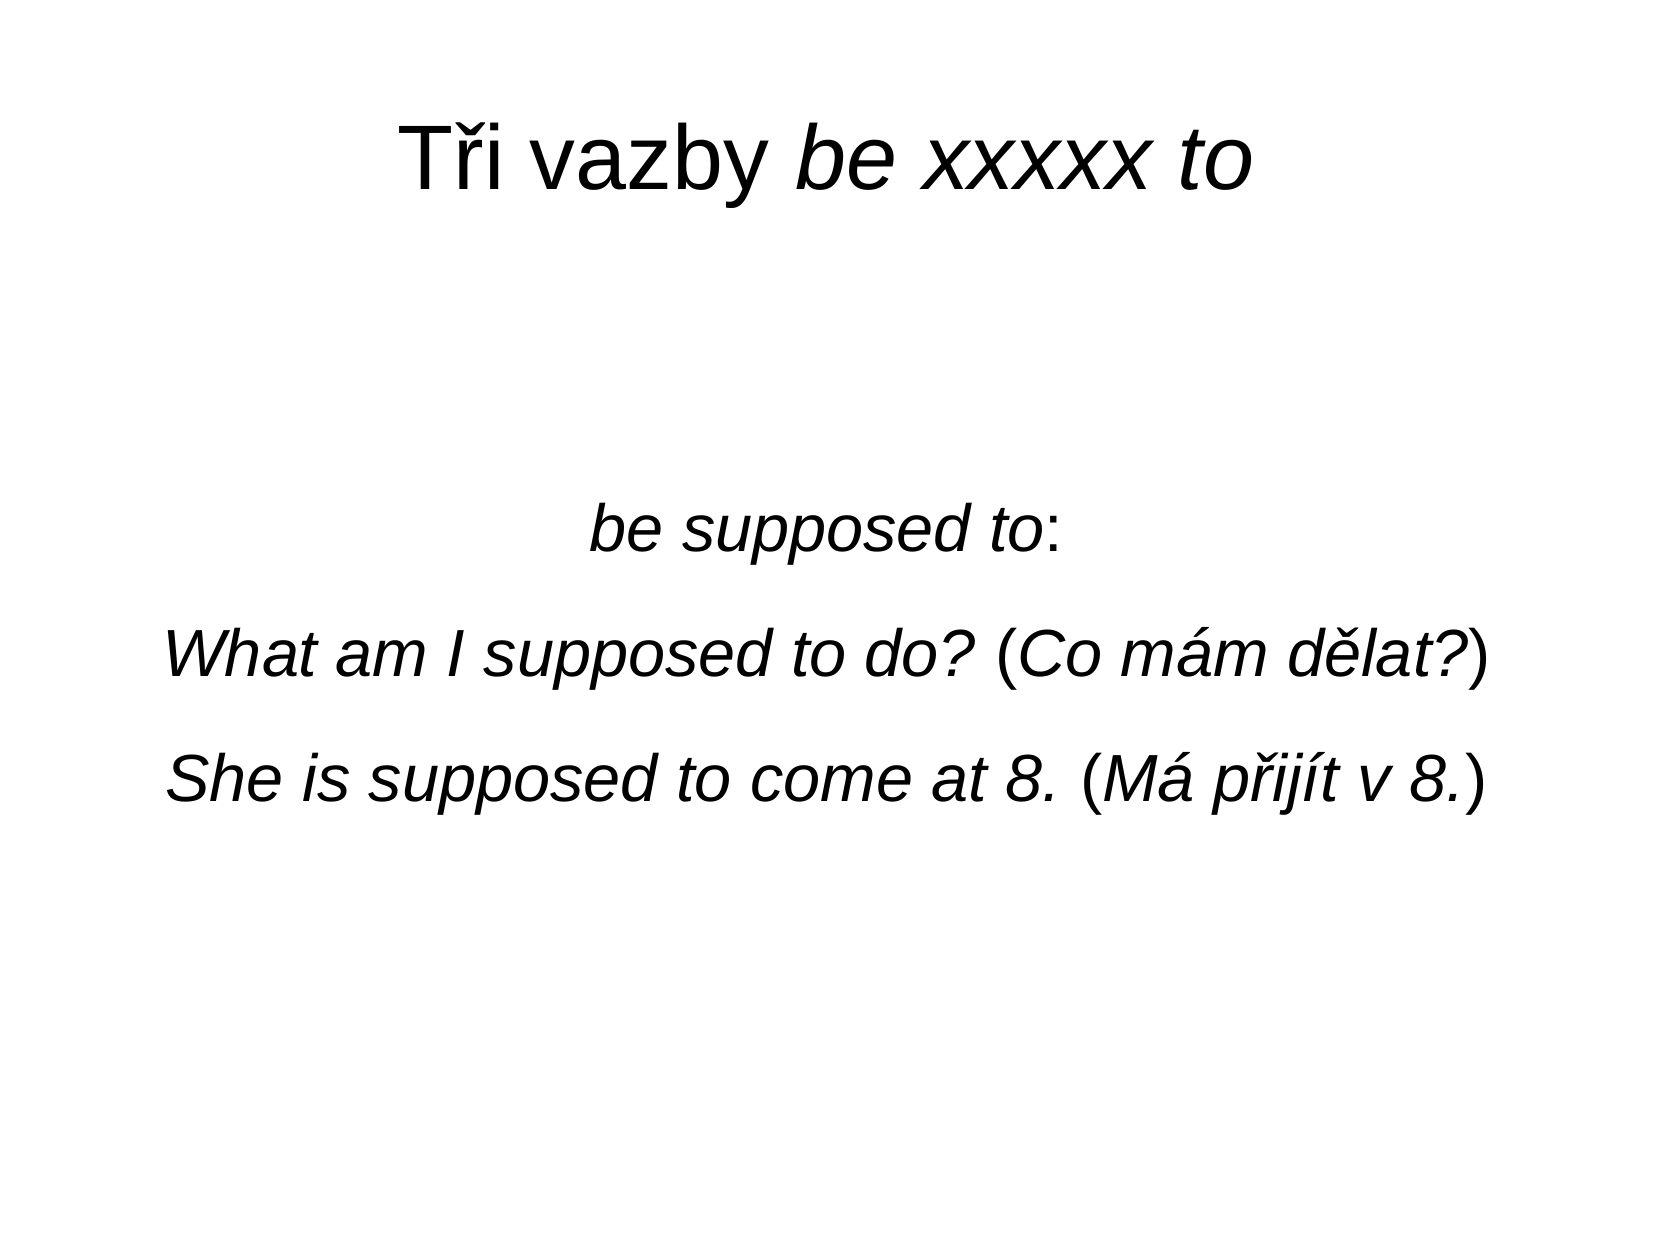

Tři vazby be xxxxx to
be supposed to:
What am I supposed to do? (Co mám dělat?)
She is supposed to come at 8. (Má přijít v 8.)